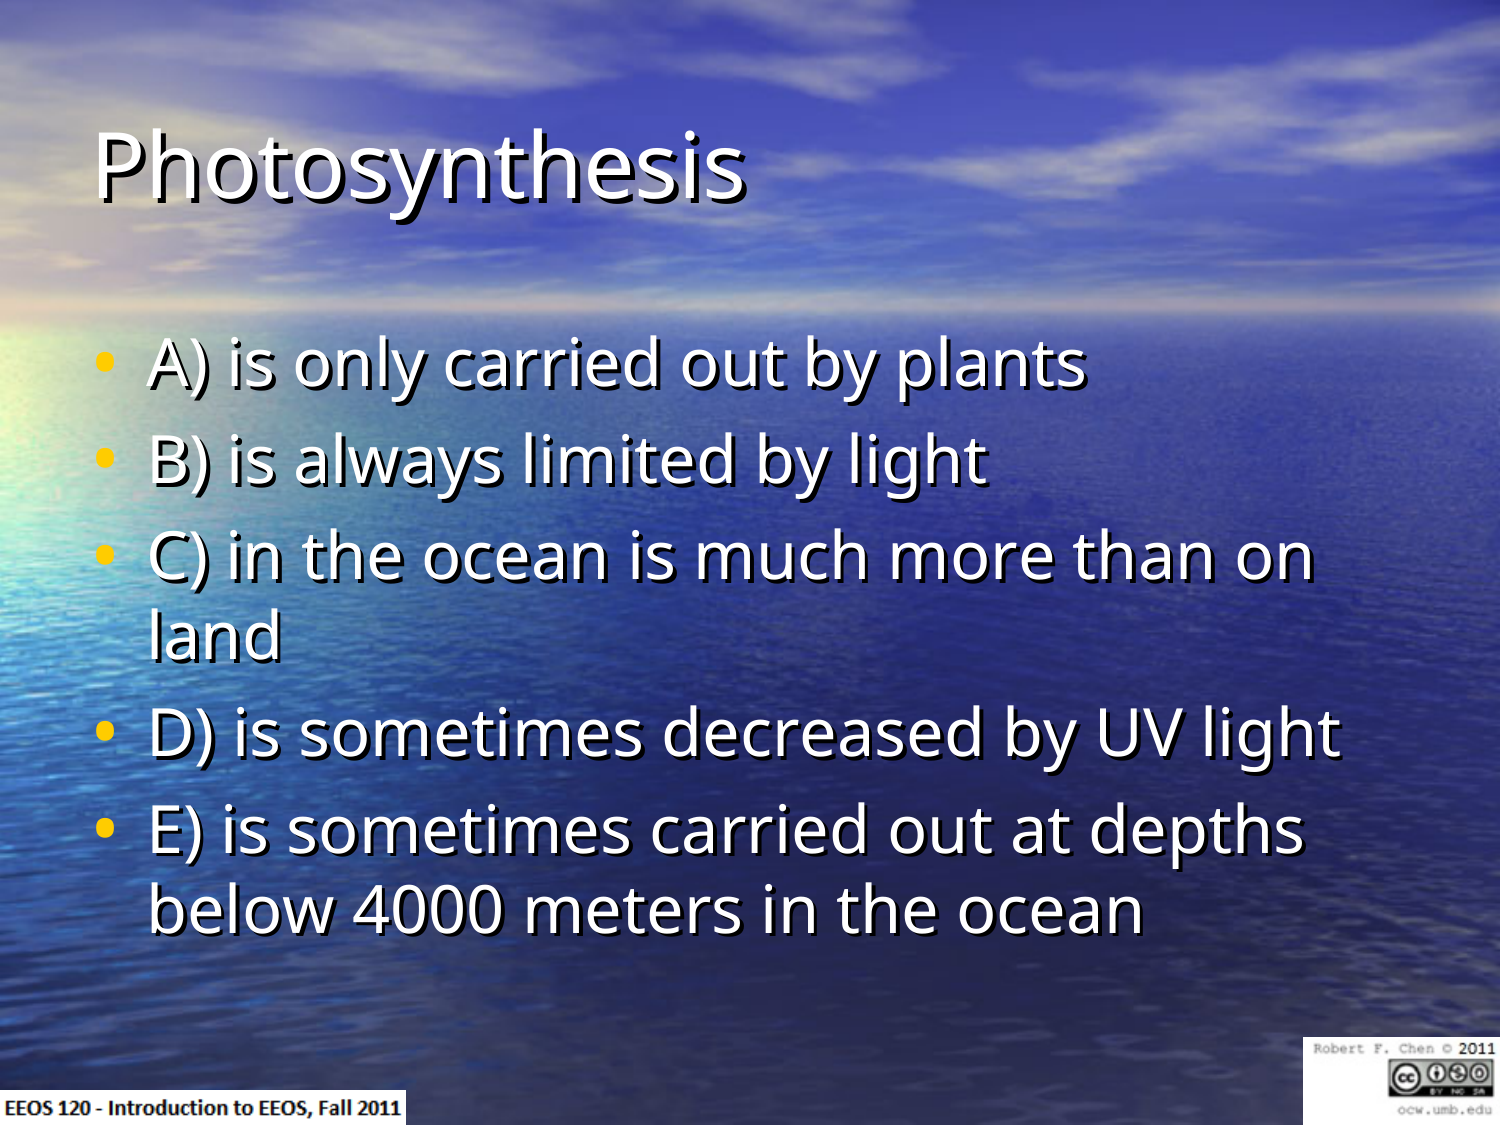

# Photosynthesis
A) is only carried out by plants
B) is always limited by light
C) in the ocean is much more than on land
D) is sometimes decreased by UV light
E) is sometimes carried out at depths below 4000 meters in the ocean